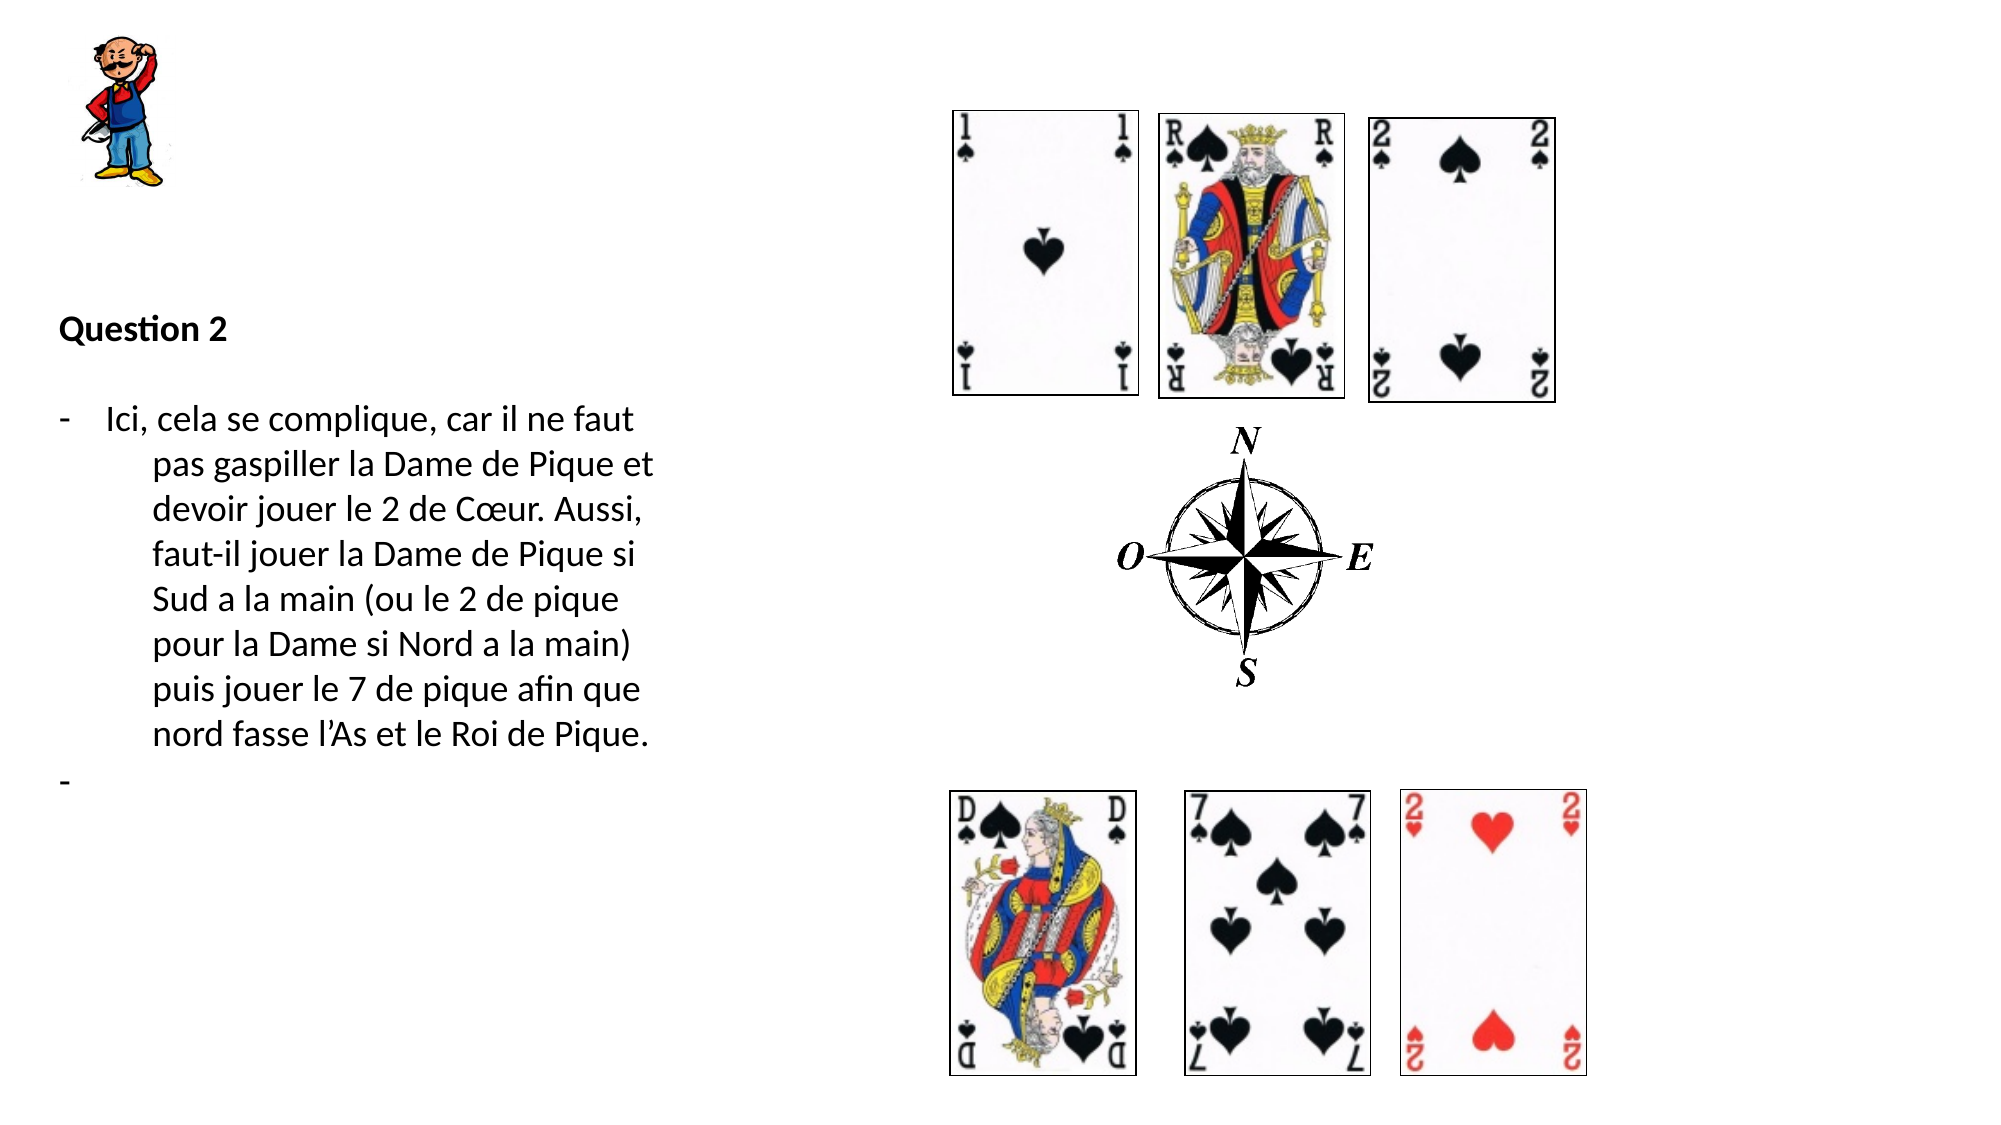

Question 2
Ici, cela se complique, car il ne faut pas gaspiller la Dame de Pique et devoir jouer le 2 de Cœur. Aussi, faut-il jouer la Dame de Pique si Sud a la main (ou le 2 de pique pour la Dame si Nord a la main) puis jouer le 7 de pique afin que nord fasse l’As et le Roi de Pique.